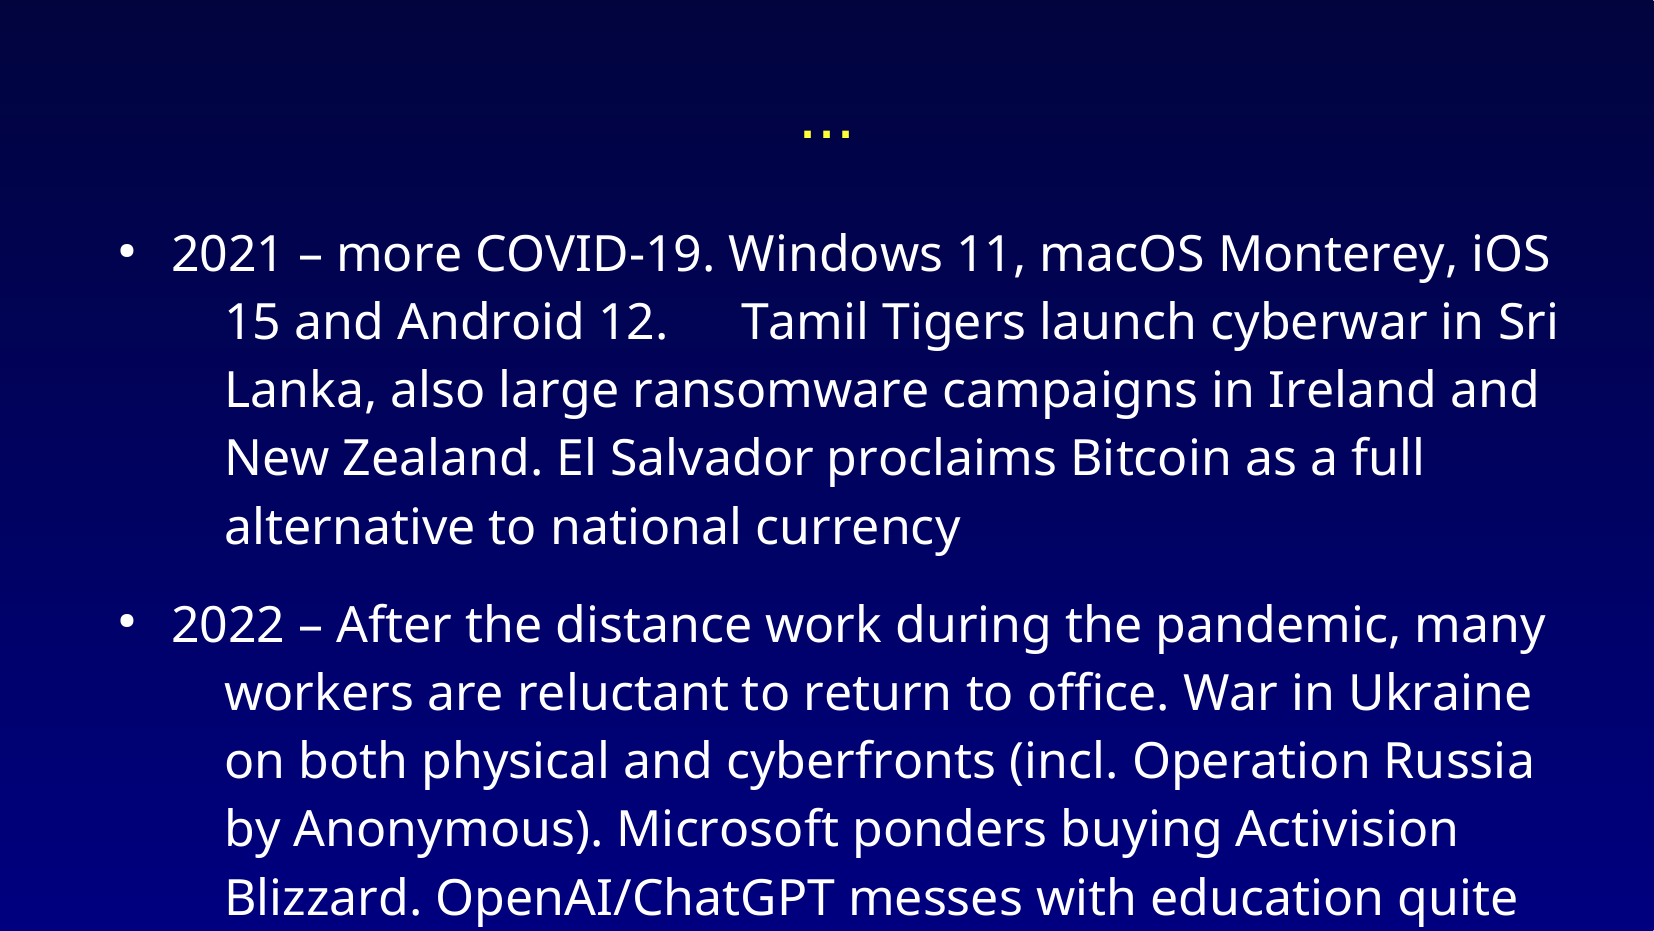

# ...
2021 – more COVID-19. Windows 11, macOS Monterey, iOS 15 and Android 12. 	Tamil Tigers launch cyberwar in Sri Lanka, also large ransomware campaigns in Ireland and New Zealand. El Salvador proclaims Bitcoin as a full alternative to national currency
2022 – After the distance work during the pandemic, many workers are reluctant to return to office. War in Ukraine on both physical and cyberfronts (incl. Operation Russia by Anonymous). Microsoft ponders buying Activision Blizzard. OpenAI/ChatGPT messes with education quite thoroughly